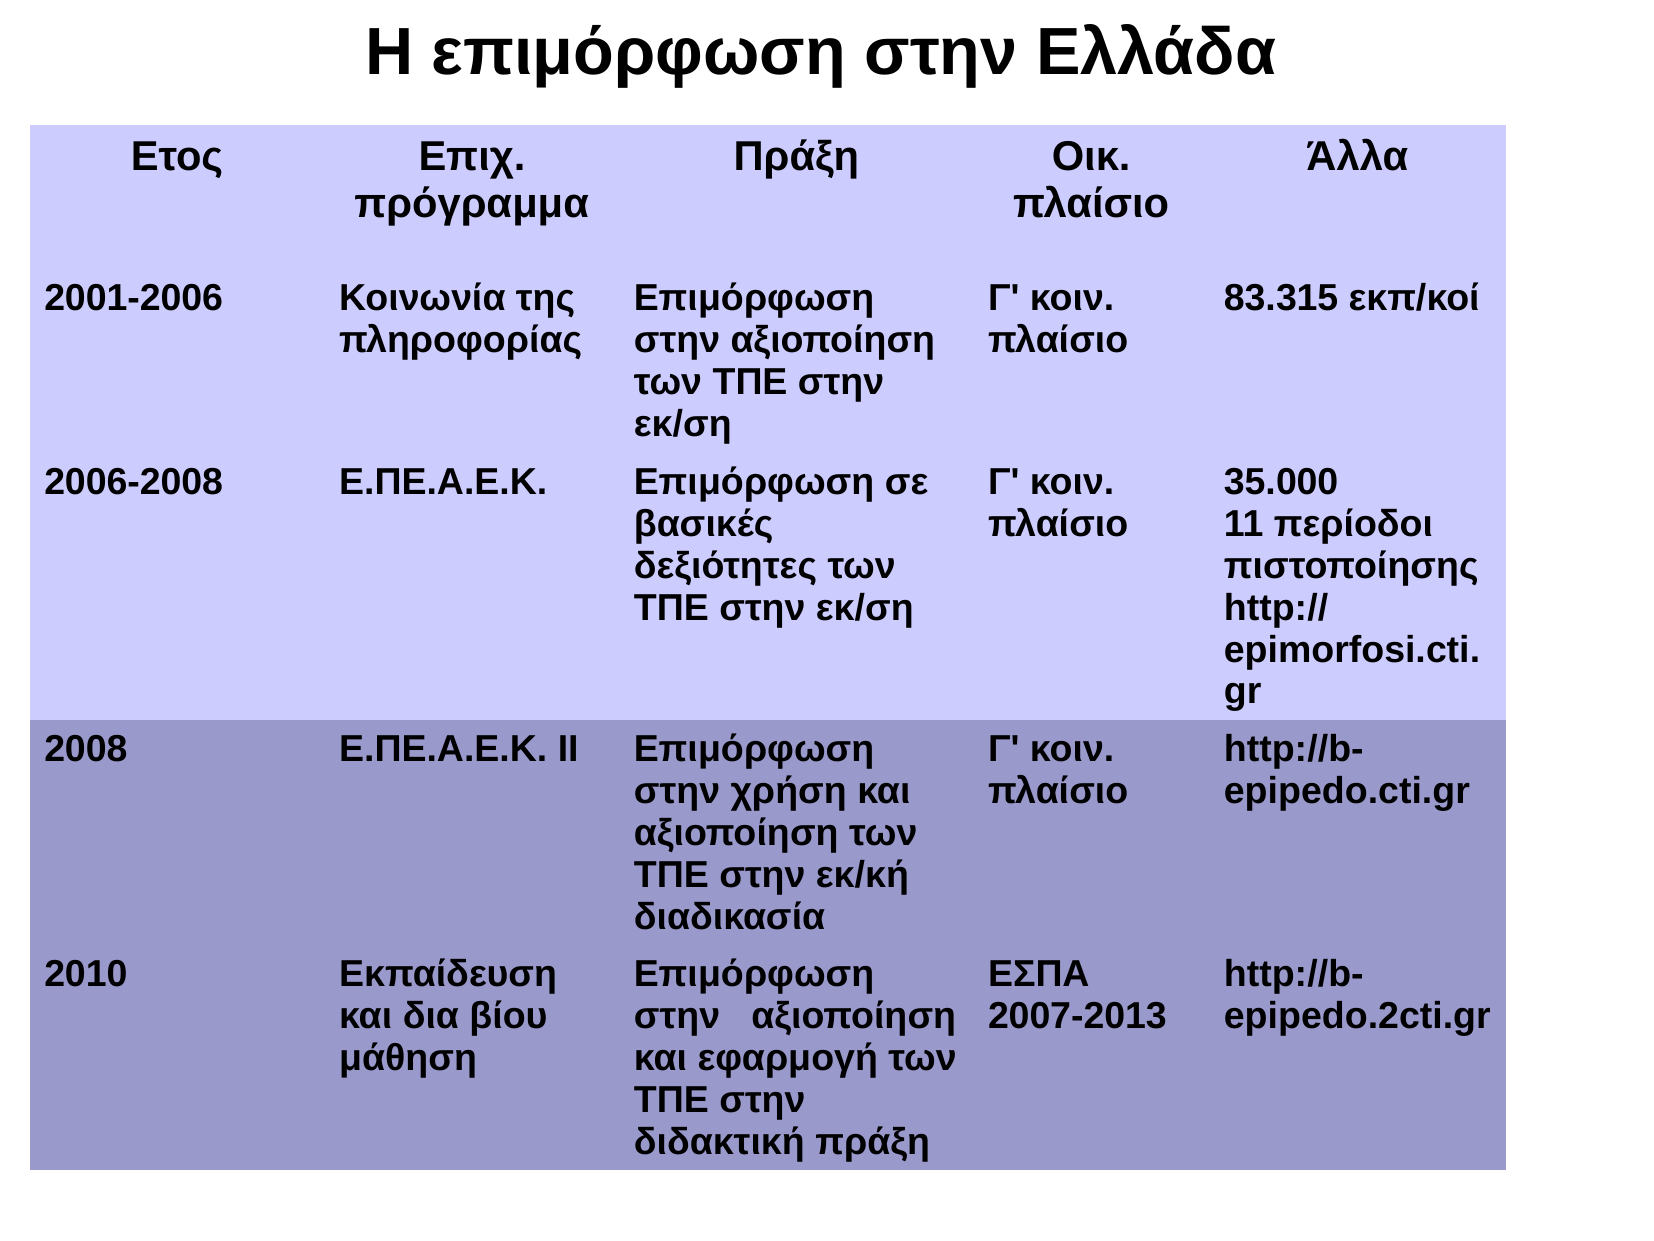

# Η επιμόρφωση στην Ελλάδα
| Ετος | Επιχ. πρόγραμμα | Πράξη | Οικ. πλαίσιο | Άλλα |
| --- | --- | --- | --- | --- |
| 2001-2006 | Κοινωνία της πληροφορίας | Επιμόρφωση στην αξιοποίηση των ΤΠΕ στην εκ/ση | Γ' κοιν. πλαίσιο | 83.315 εκπ/κοί |
| 2006-2008 | Ε.ΠΕ.Α.Ε.Κ. | Επιμόρφωση σε βασικές δεξιότητες των ΤΠΕ στην εκ/ση | Γ' κοιν. πλαίσιο | 35.000 11 περίοδοι πιστοποίησης http://epimorfosi.cti.gr |
| 2008 | Ε.ΠΕ.Α.Ε.Κ. II | Επιμόρφωση στην χρήση και αξιοποίηση των ΤΠΕ στην εκ/κή διαδικασία | Γ' κοιν. πλαίσιο | http://b-epipedo.cti.gr |
| 2010 | Εκπαίδευση και δια βίου μάθηση | Επιμόρφωση στην αξιοποίηση και εφαρμογή των ΤΠΕ στην διδακτική πράξη | ΕΣΠΑ 2007-2013 | http://b-epipedo.2cti.gr |